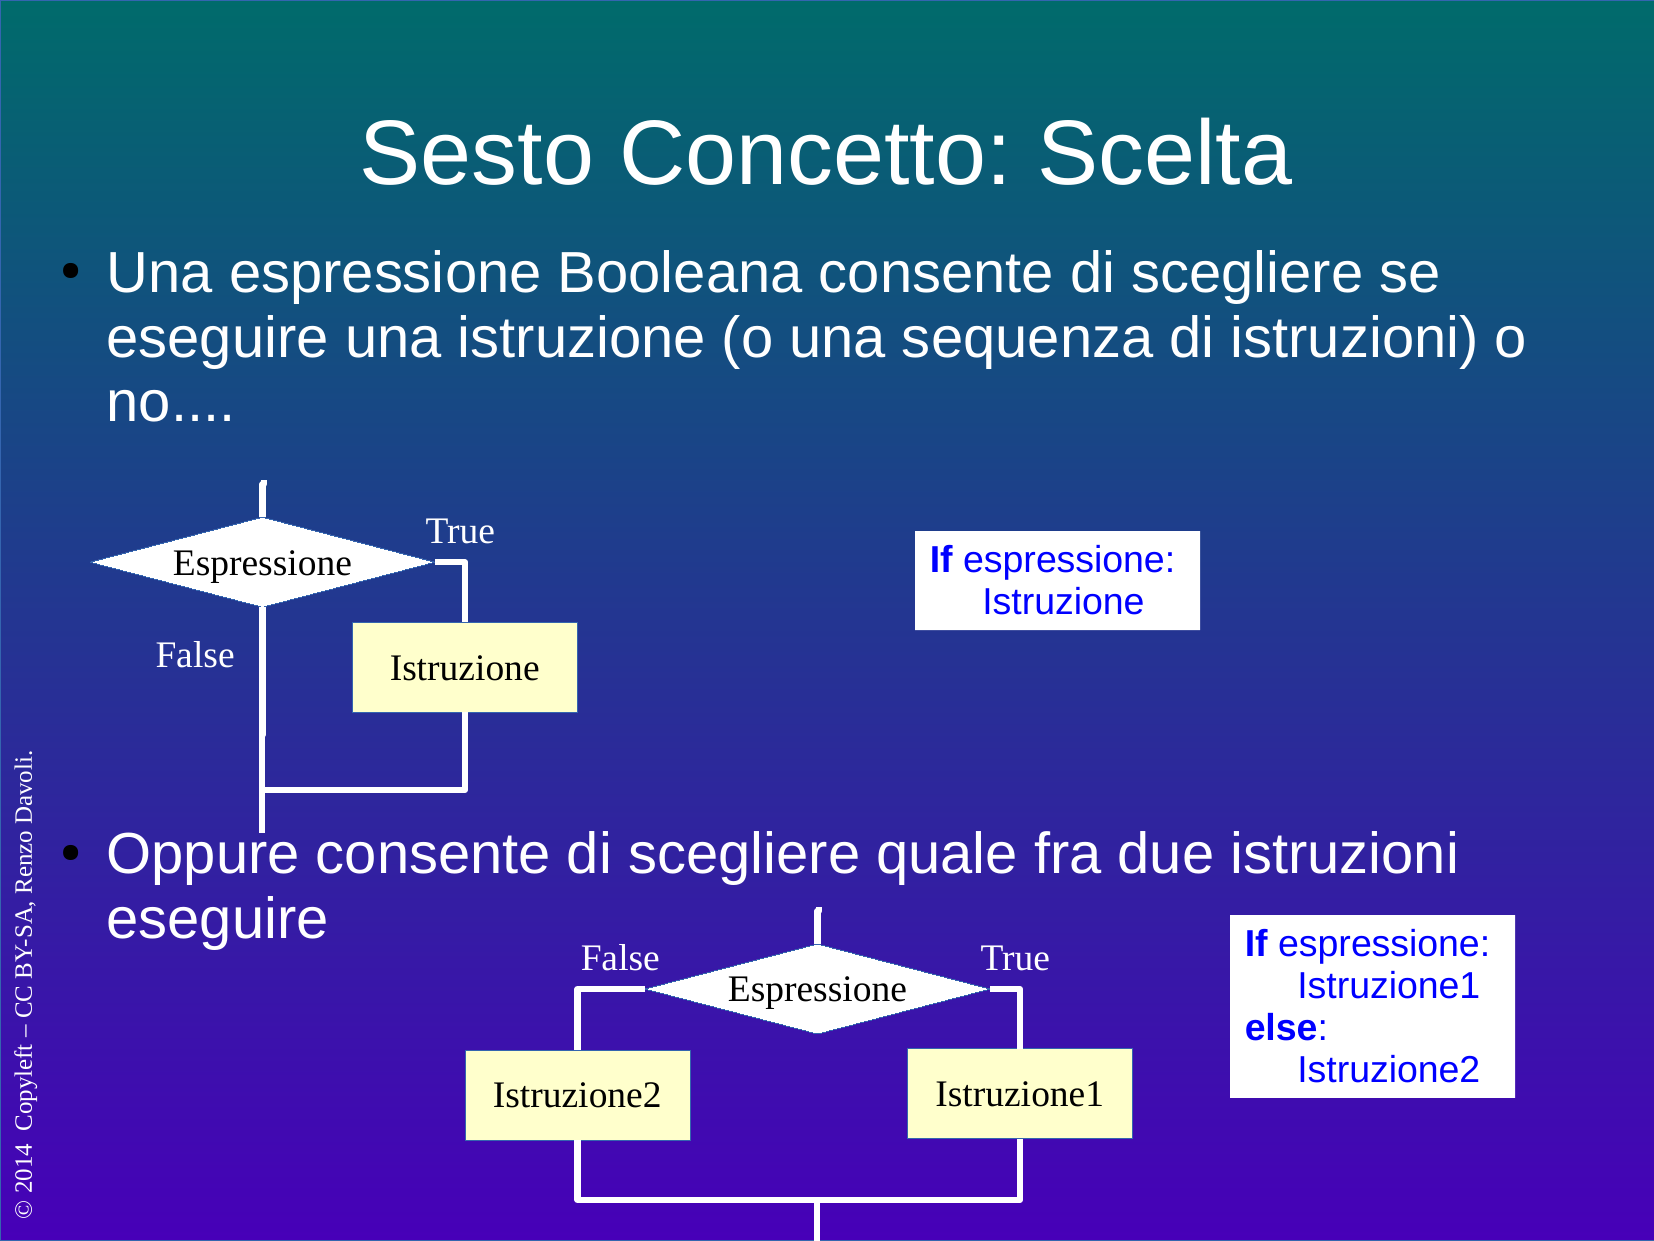

# Sesto Concetto: Scelta
Una espressione Booleana consente di scegliere se eseguire una istruzione (o una sequenza di istruzioni) o no....
Oppure consente di scegliere quale fra due istruzioni eseguire
True
Espressione
If espressione:
 Istruzione
Istruzione
False
If espressione:
 Istruzione1
else:
 Istruzione2
False
True
Espressione
Istruzione1
Istruzione2